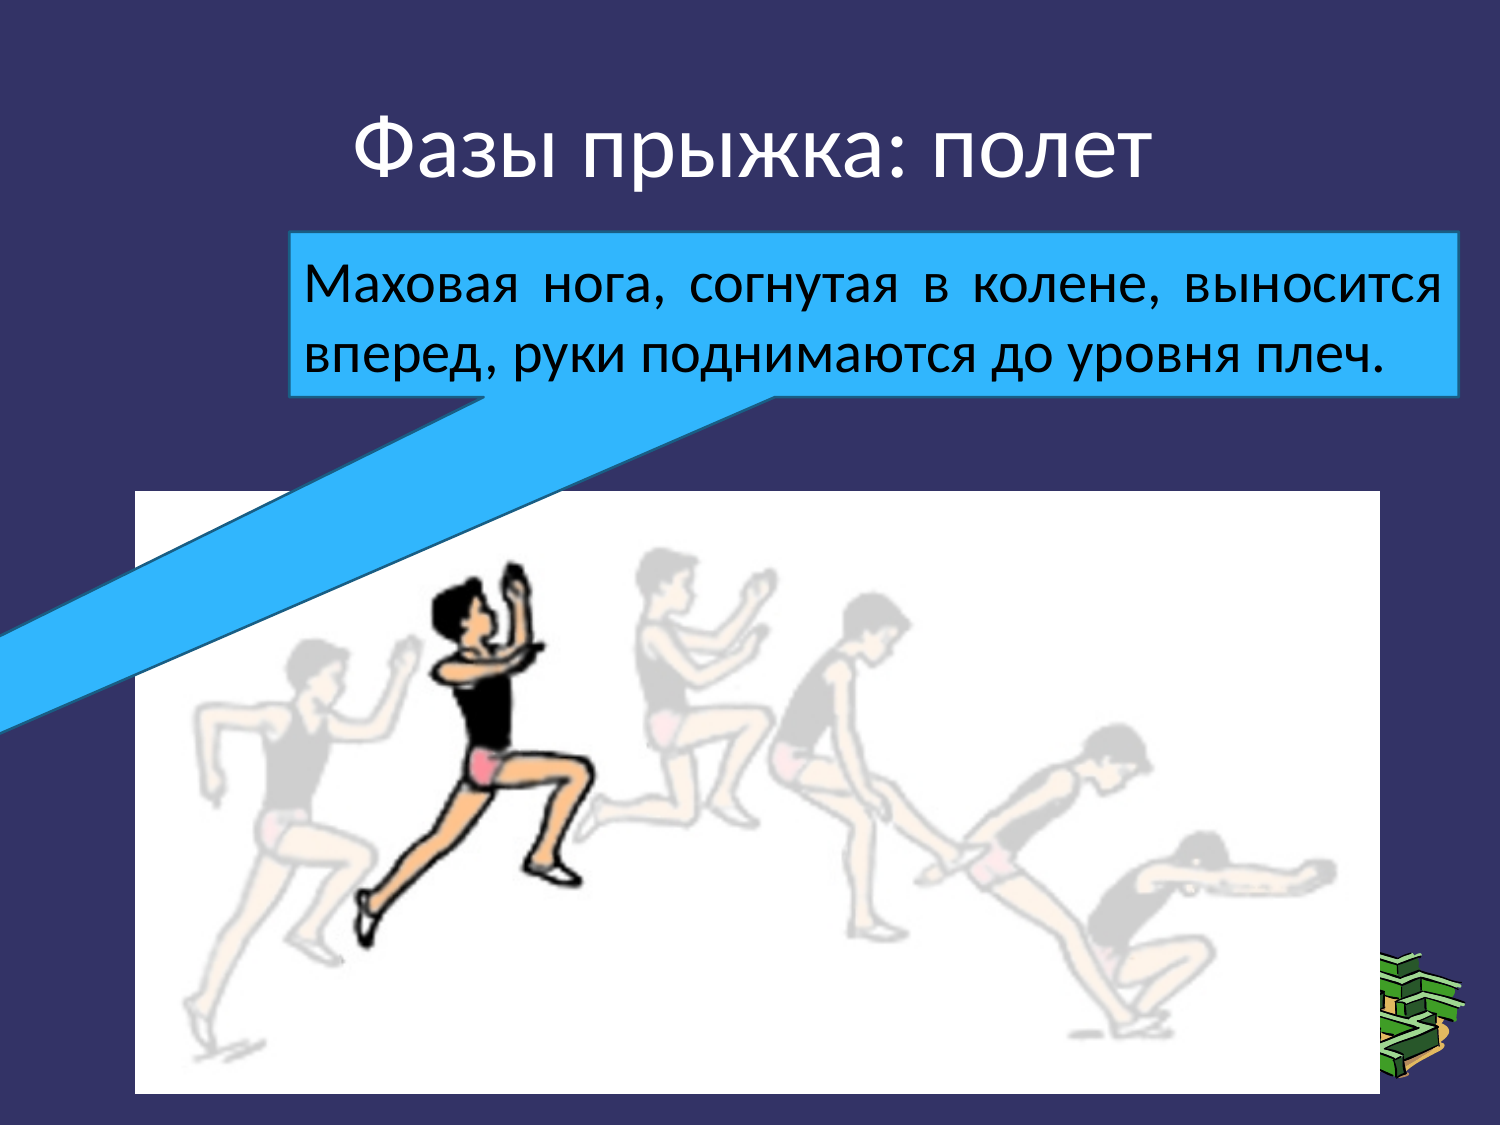

Фазы прыжка: полет
Маховая нога, согнутая в колене, выносится вперед, руки поднимаются до уровня плеч.